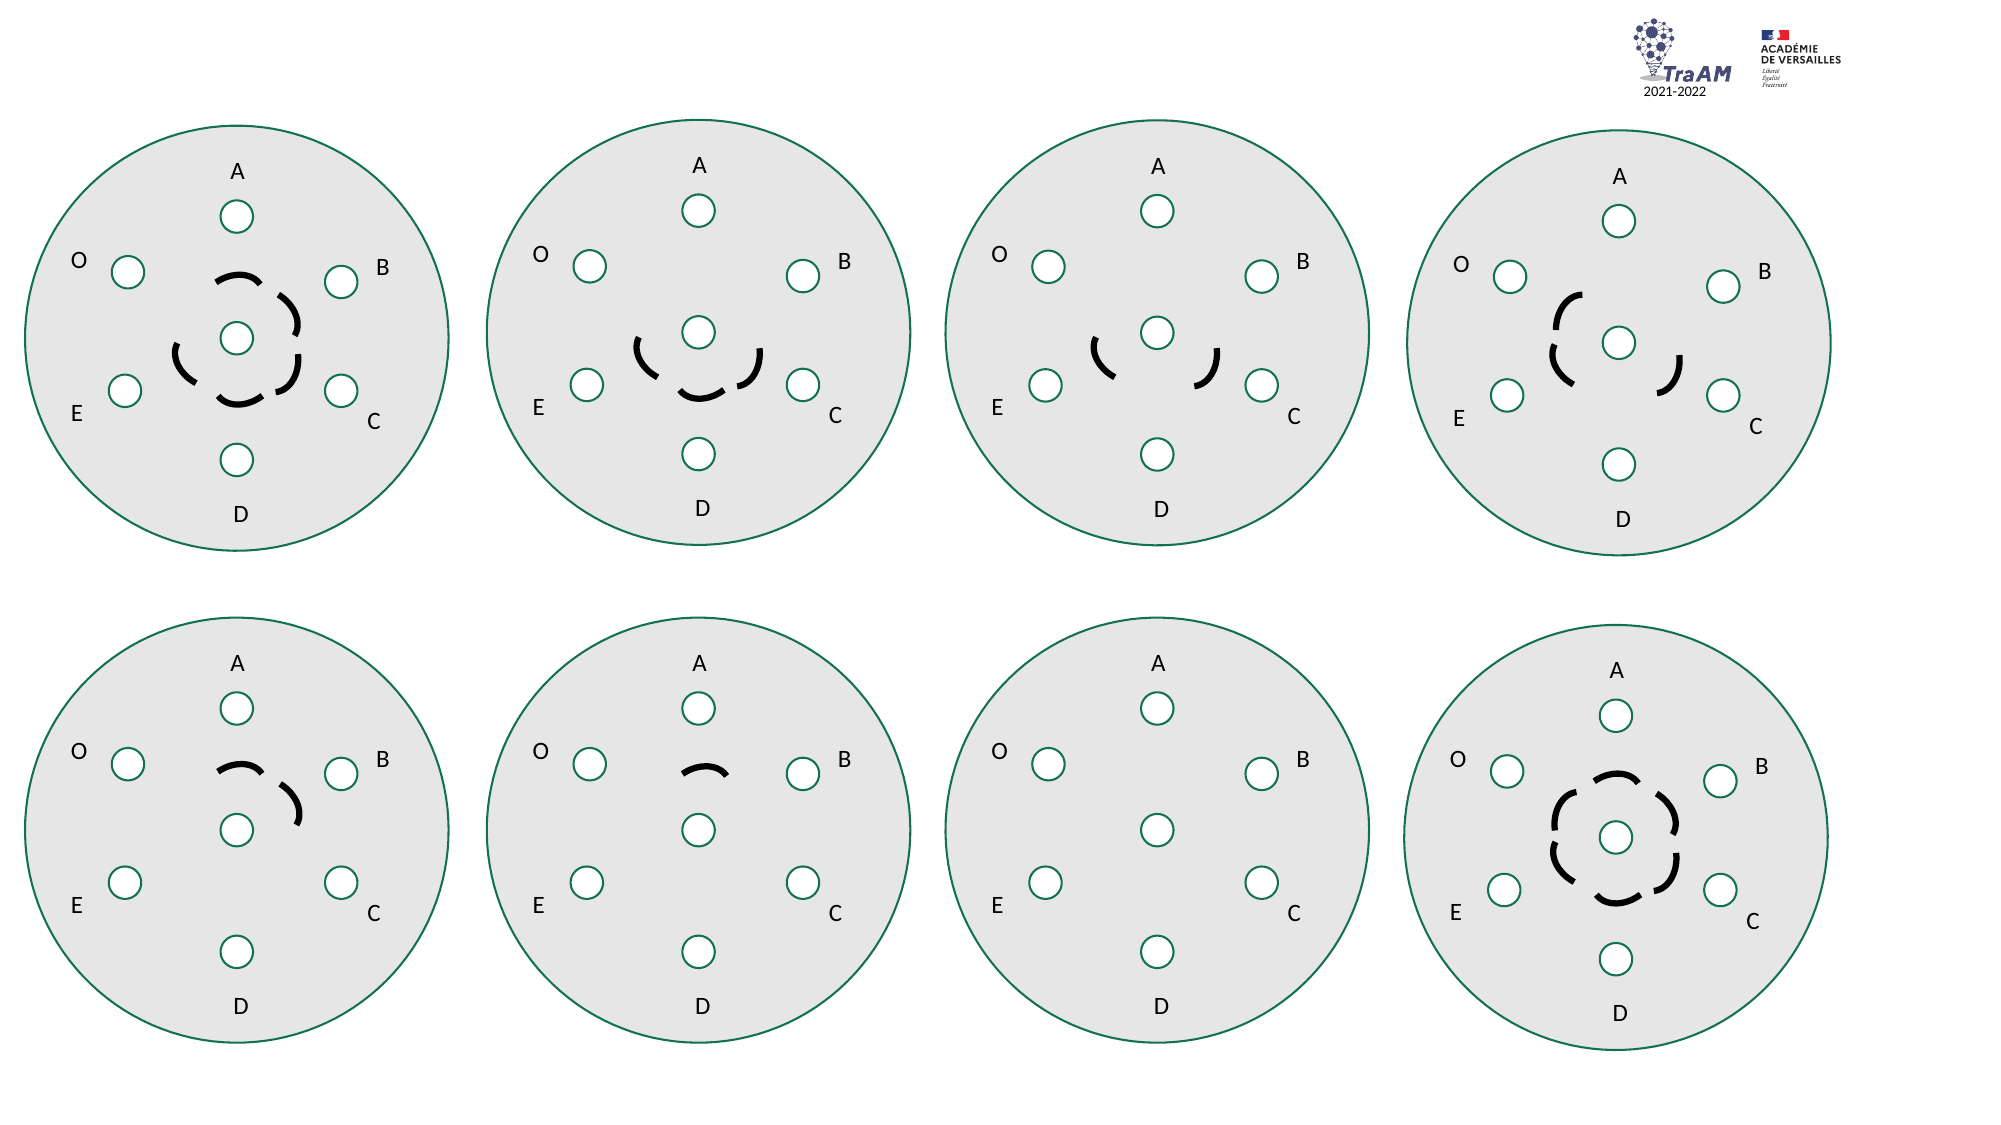

A
O
B
E
C
D
A
O
B
E
C
D
A
O
B
E
C
D
A
O
B
E
C
D
A
O
B
E
C
D
A
O
B
E
C
D
A
O
B
E
C
D
A
O
B
E
C
D